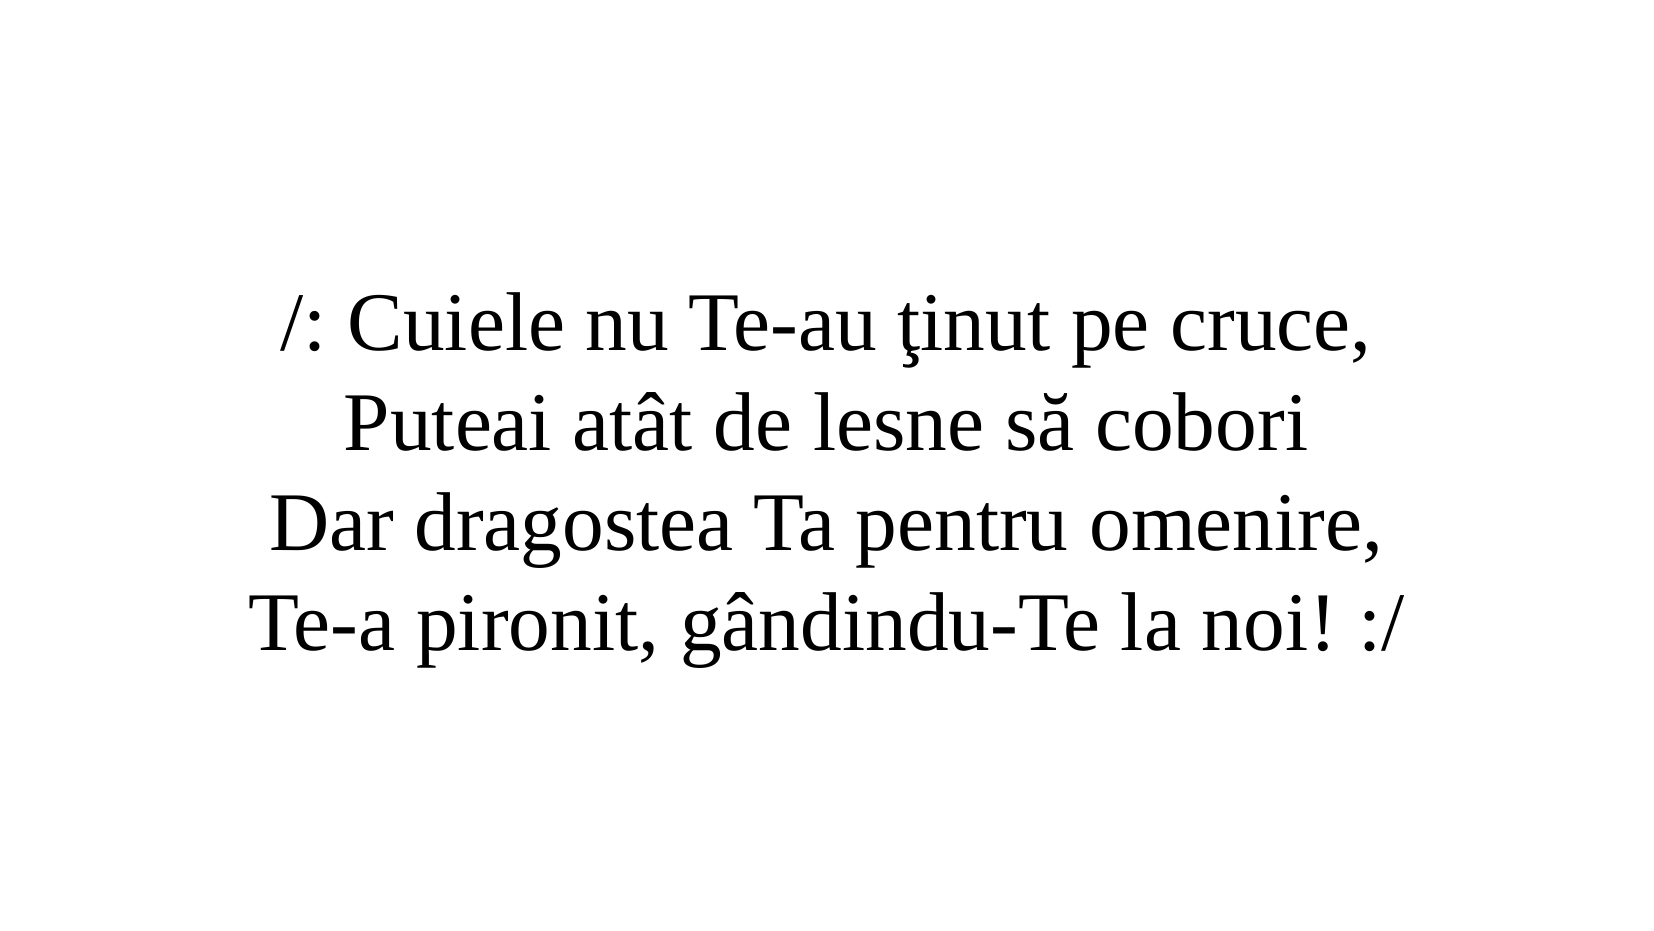

# /: Cuiele nu Te-au ţinut pe cruce, Puteai atât de lesne să cobori Dar dragostea Ta pentru omenire, Te-a pironit, gândindu-Te la noi! :/